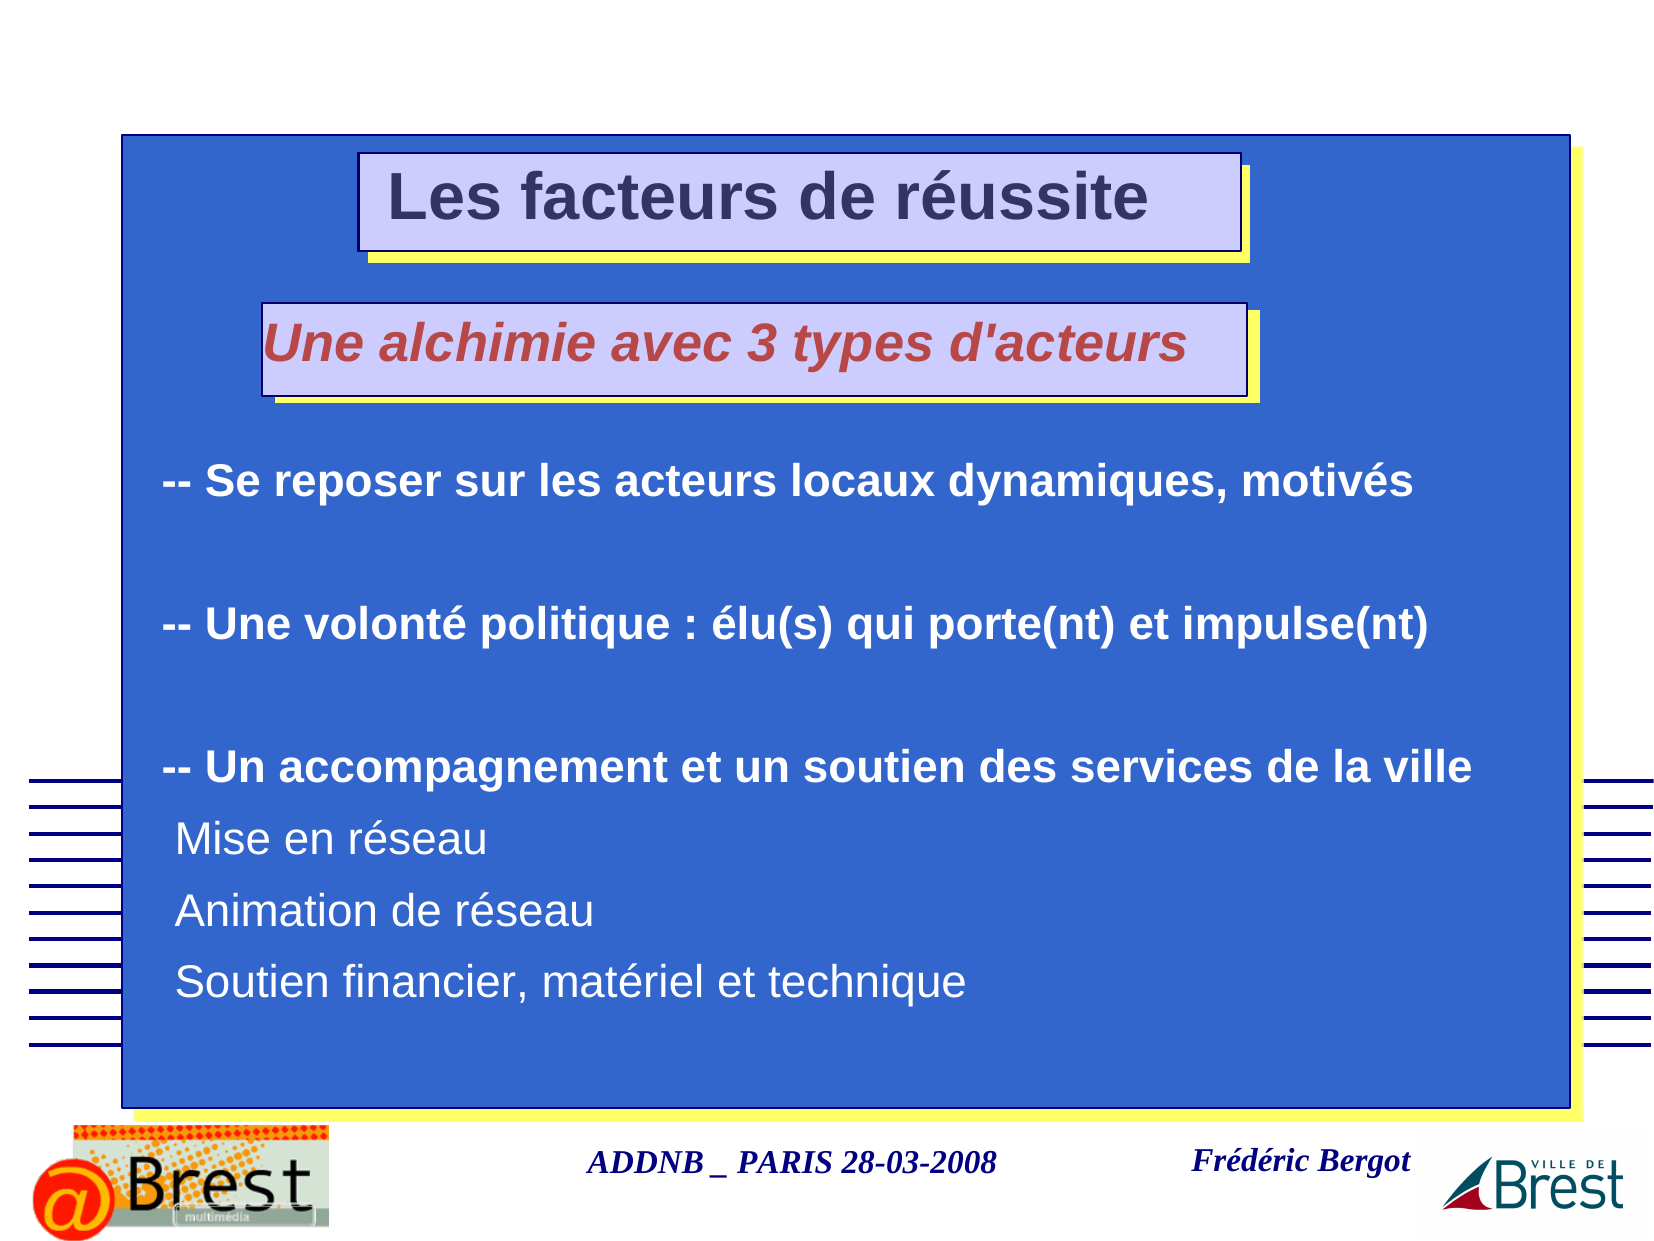

Les facteurs de réussite
Les facteurs de réussite
2005 :
Etape
de g
é
n
é
2005 :
Etape
de g
é
n
é
Une alchimie avec 3 types d'acteurs
de l
’
Acc
è
s Public
à
l
’
é
-- Se reposer sur les acteurs locaux dynamiques, motivés
-- Une volonté politique : élu(s) qui porte(nt) et impulse(nt)
-- Un accompagnement et un soutien des services de la ville
 Mise en réseau
 Animation de réseau
 Soutien financier, matériel et technique